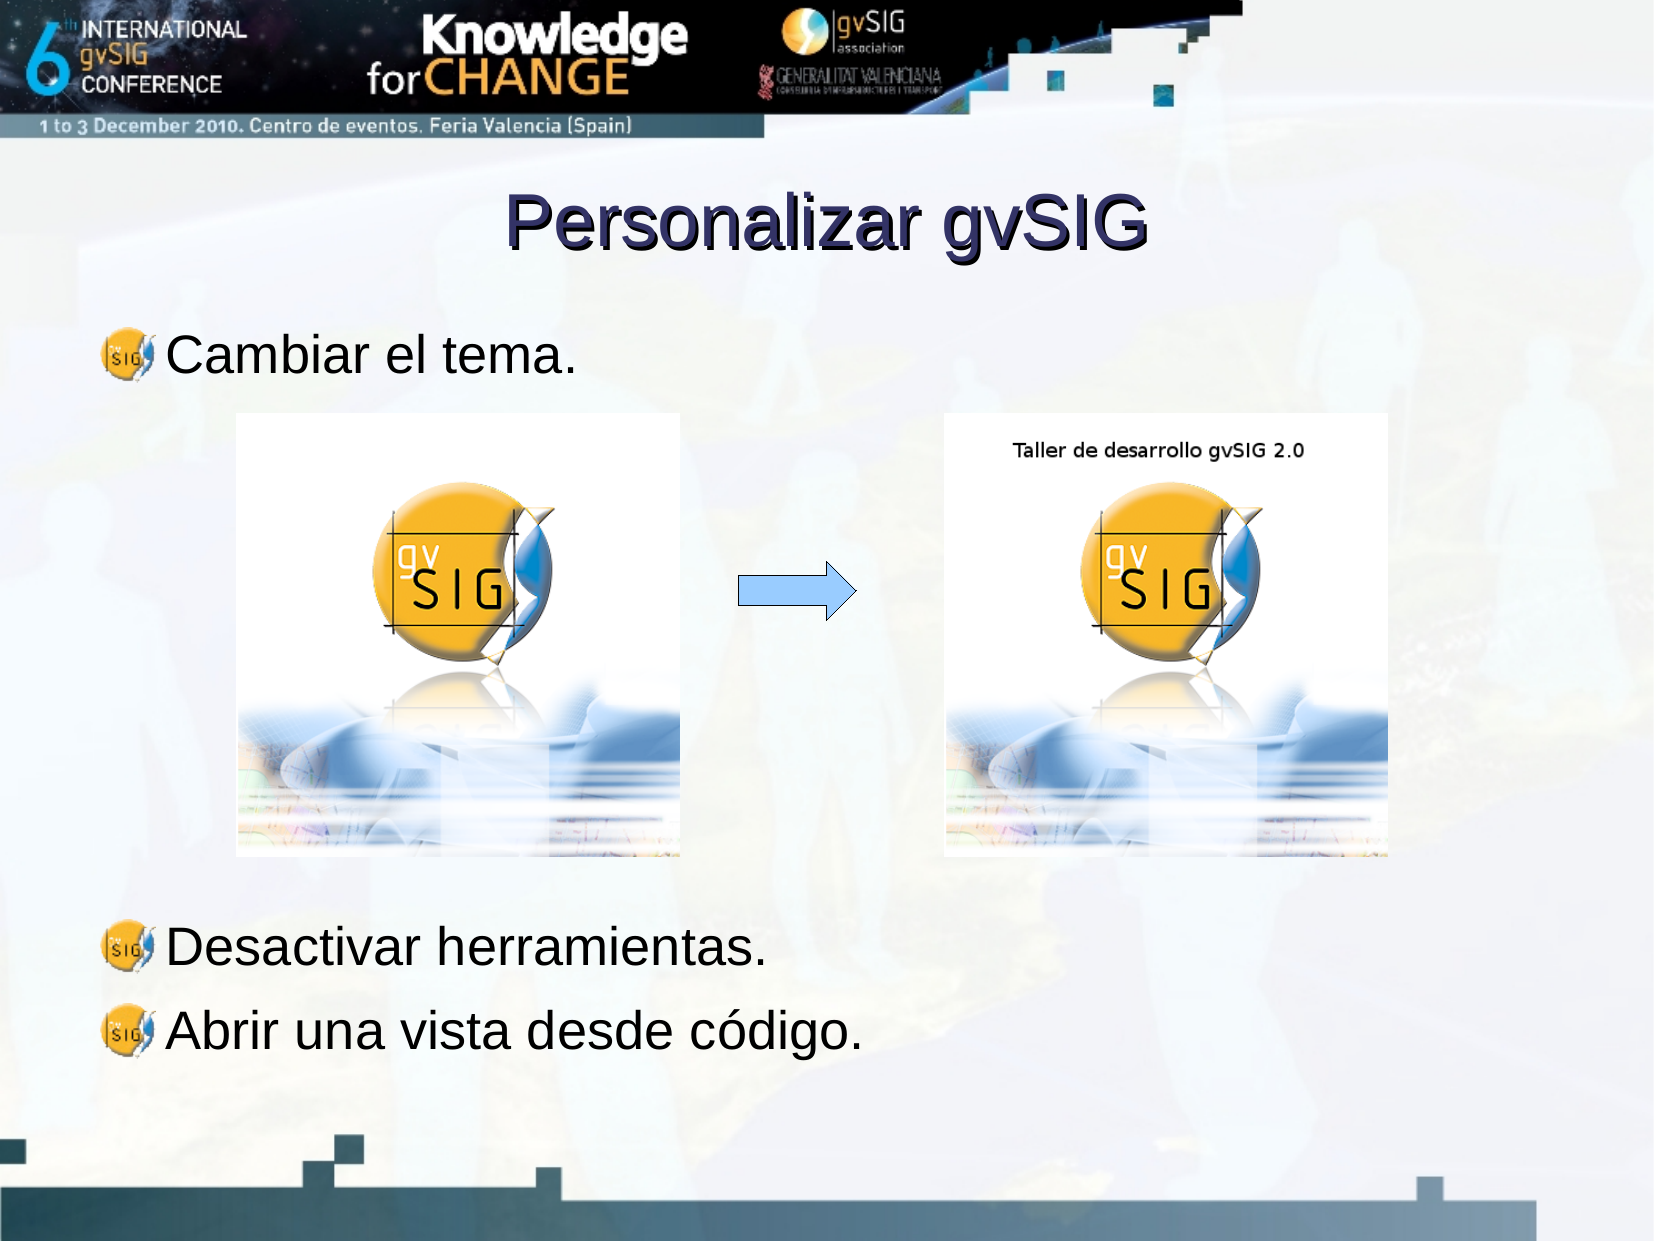

# Personalizar gvSIG
Cambiar el tema.
Desactivar herramientas.
Abrir una vista desde código.